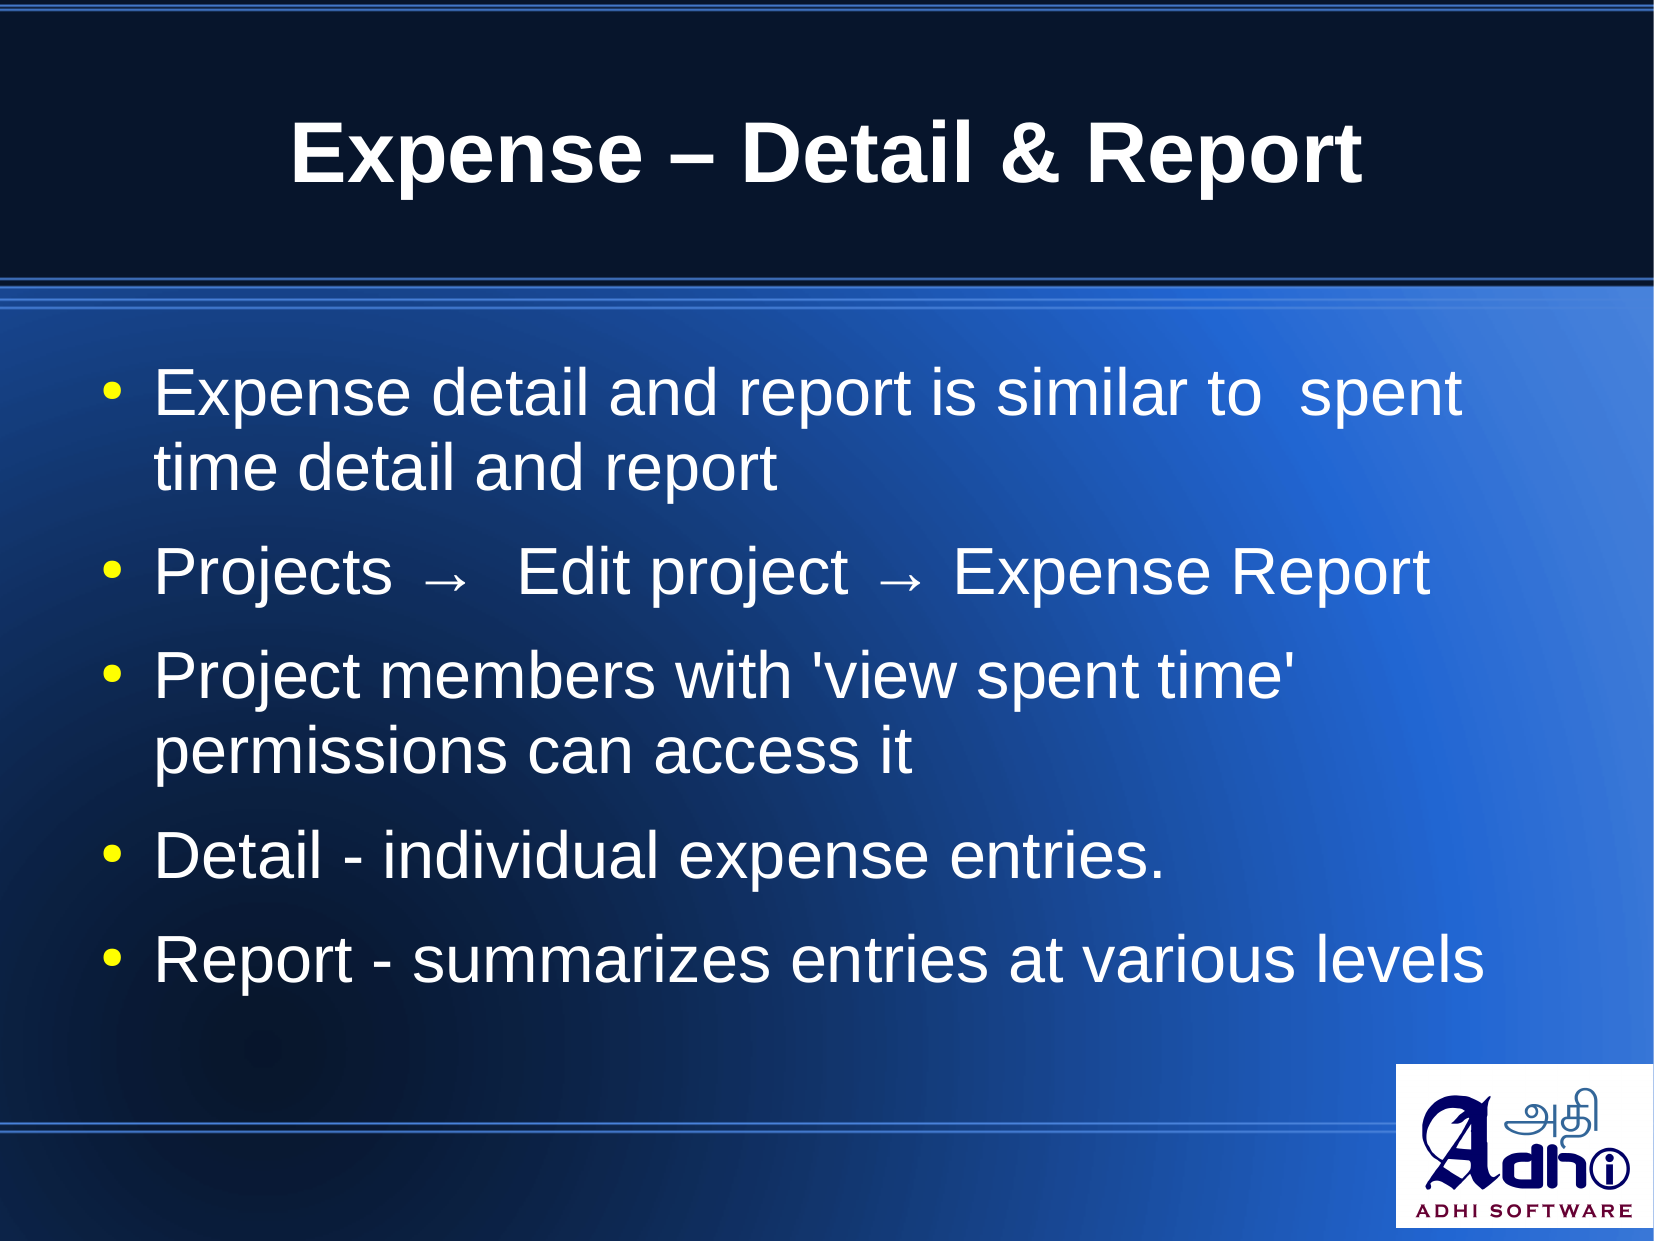

# Expense – Detail & Report
Expense detail and report is similar to spent time detail and report
Projects → Edit project → Expense Report
Project members with 'view spent time' permissions can access it
Detail - individual expense entries.
Report - summarizes entries at various levels